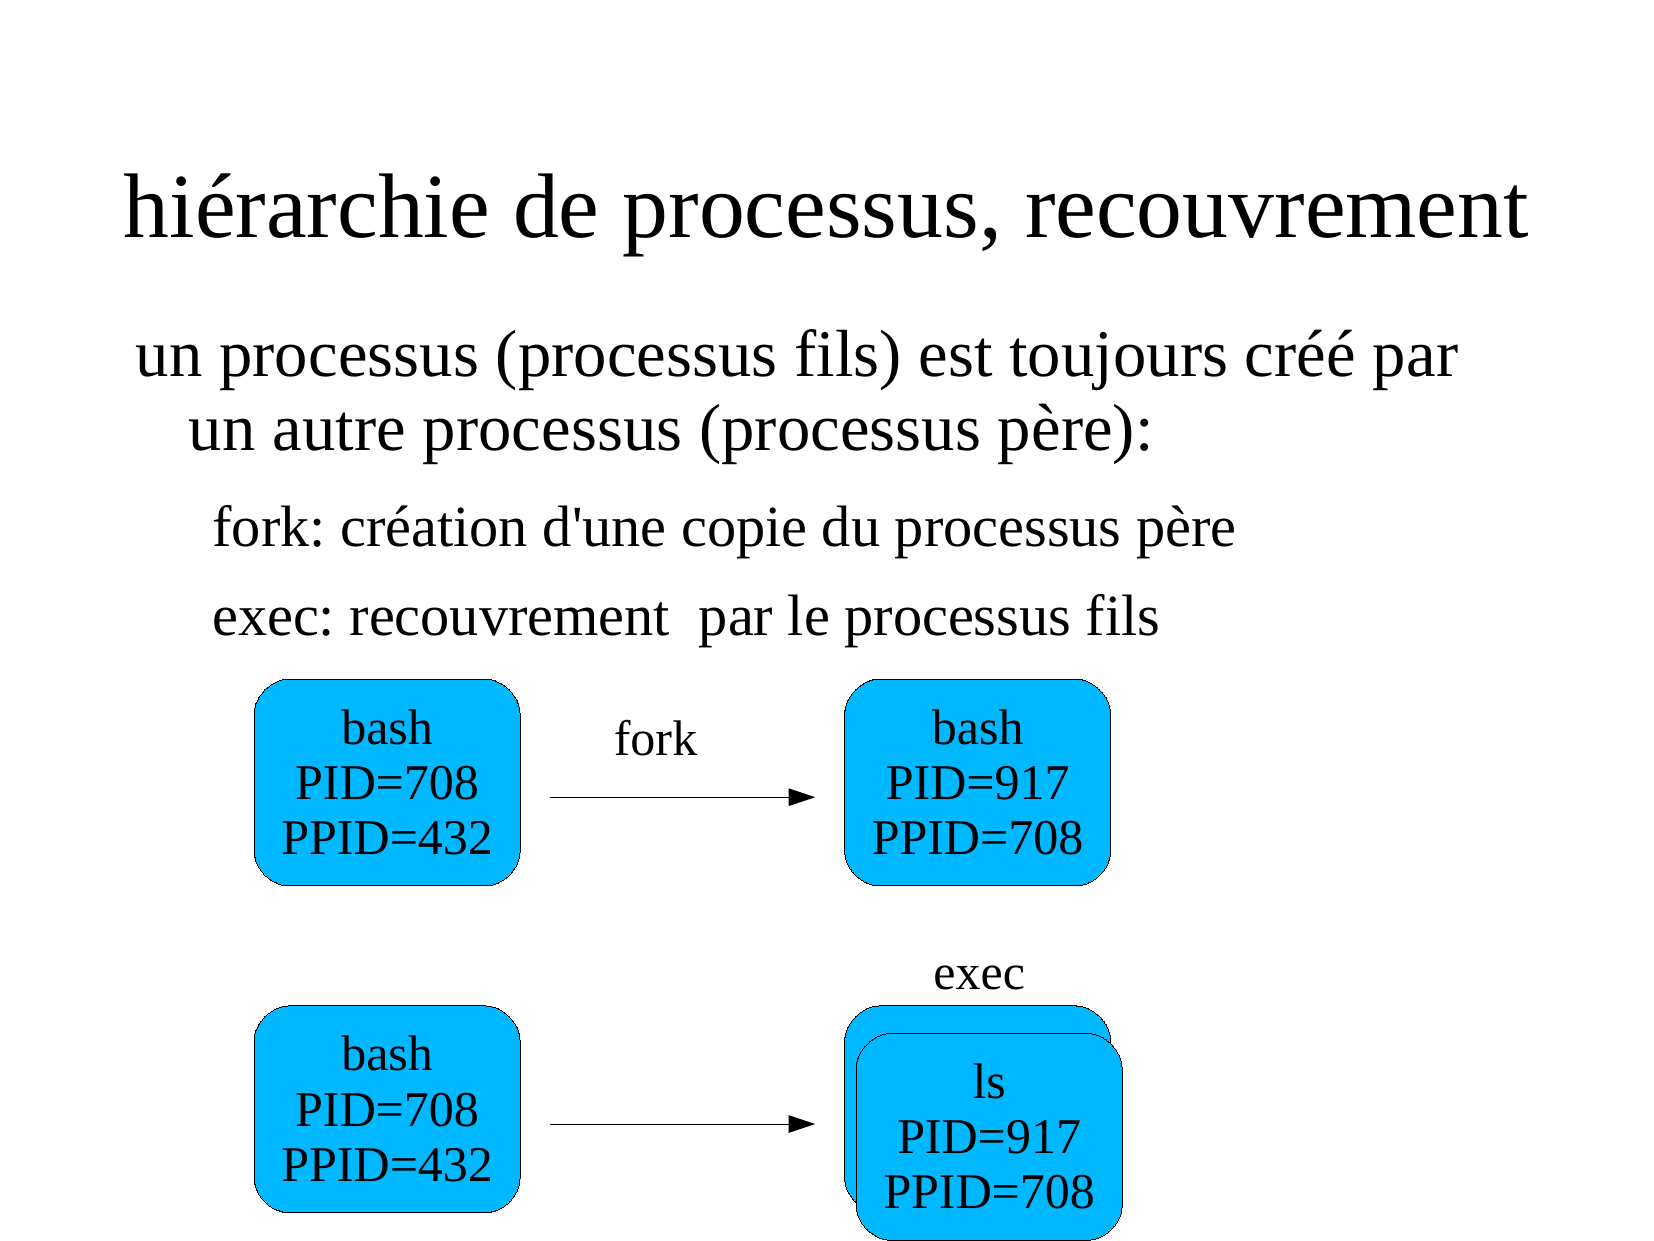

# hiérarchie de processus, recouvrement
un processus (processus fils) est toujours créé par un autre processus (processus père):
fork: création d'une copie du processus père
exec: recouvrement par le processus fils
bash
PID=708
PPID=432
bash
PID=917
PPID=708
fork
exec
bash
PID=708
PPID=432
bash
PID=708
PPID=708
ls
PID=917
PPID=708